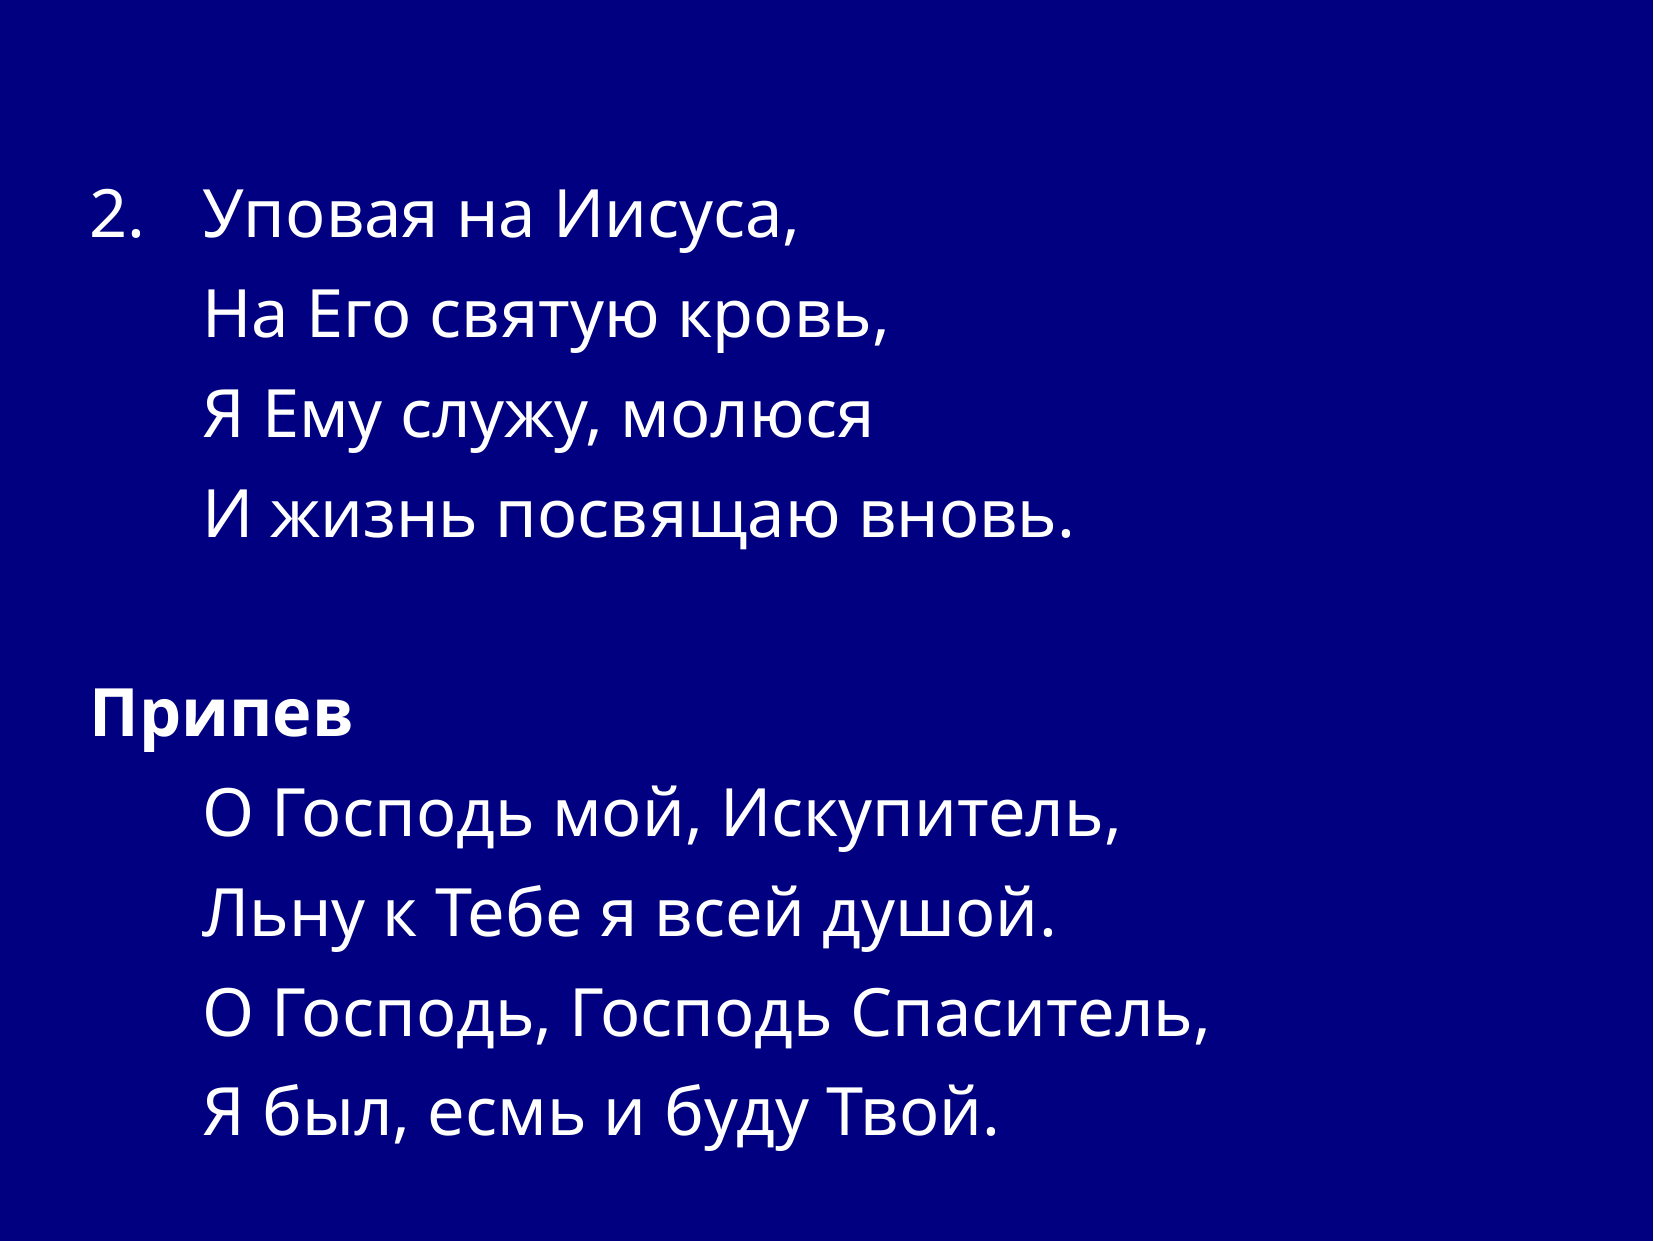

2.	Уповая на Иисуса,
	На Его святую кровь,
	Я Ему служу, молюся
	И жизнь посвящаю вновь.
Припев
	О Господь мой, Искупитель,
	Льну к Тебе я всей душой.
	О Господь, Господь Спаситель,
	Я был, есмь и буду Твой.